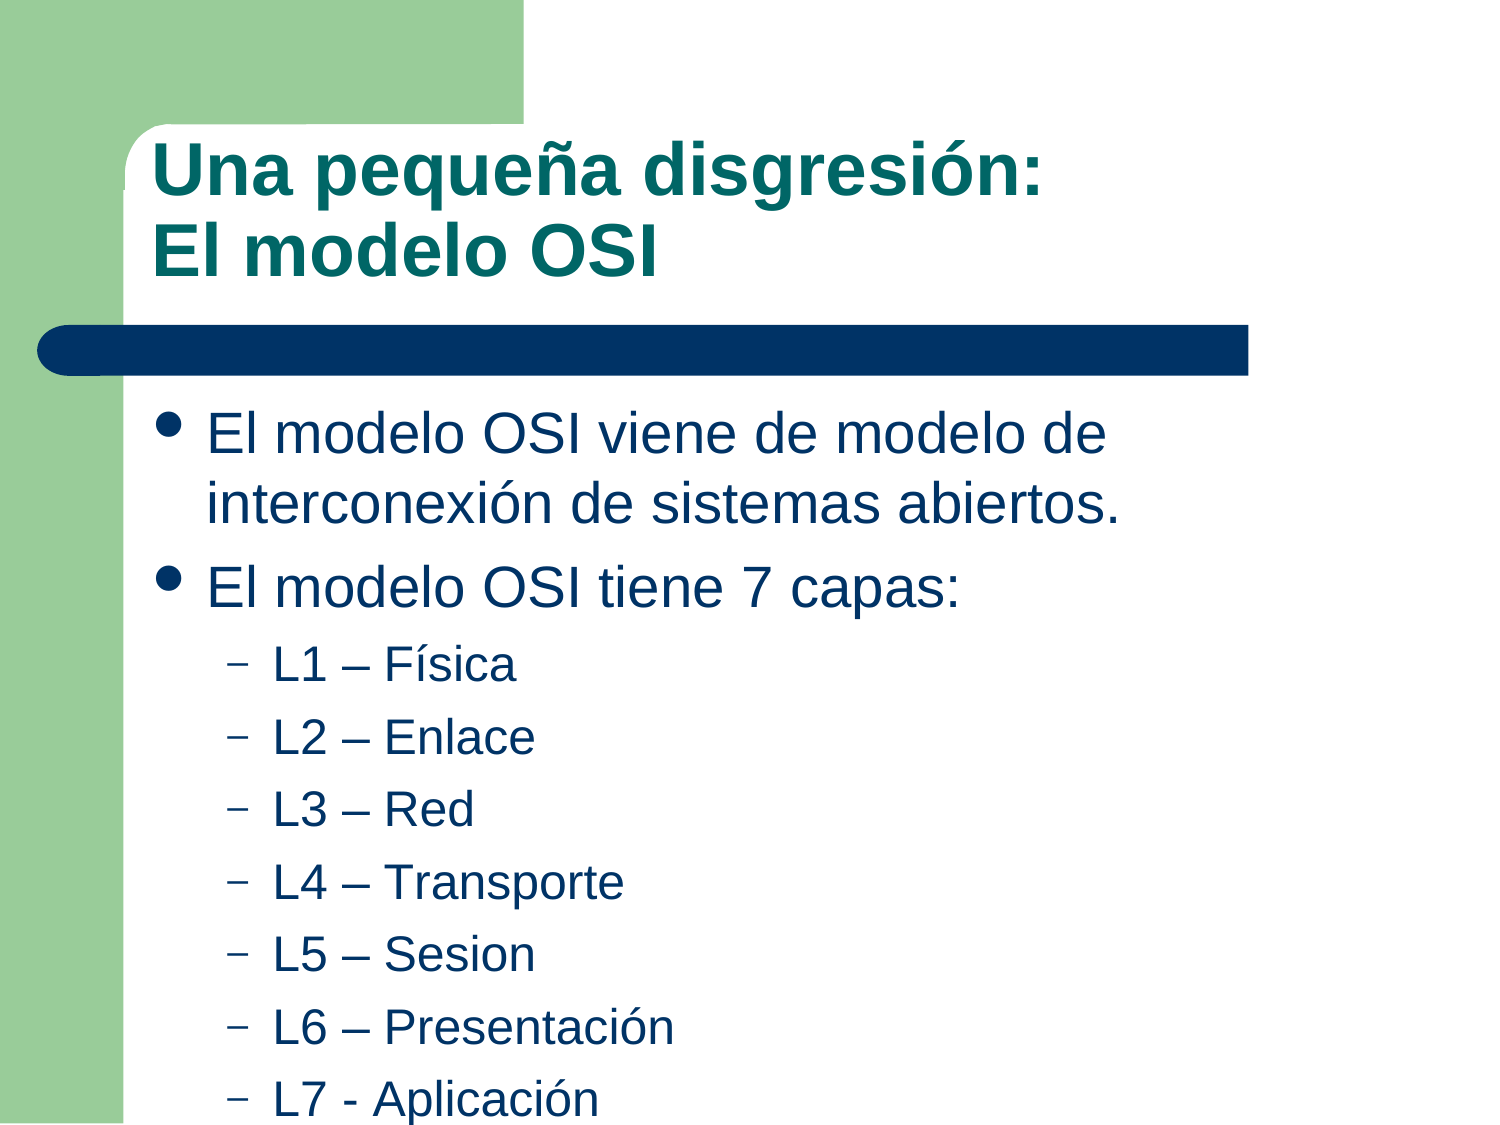

# Una pequeña disgresión: El modelo OSI
El modelo OSI viene de modelo de interconexión de sistemas abiertos.
El modelo OSI tiene 7 capas:
L1 – Física
L2 – Enlace
L3 – Red
L4 – Transporte
L5 – Sesion
L6 – Presentación
L7 - Aplicación